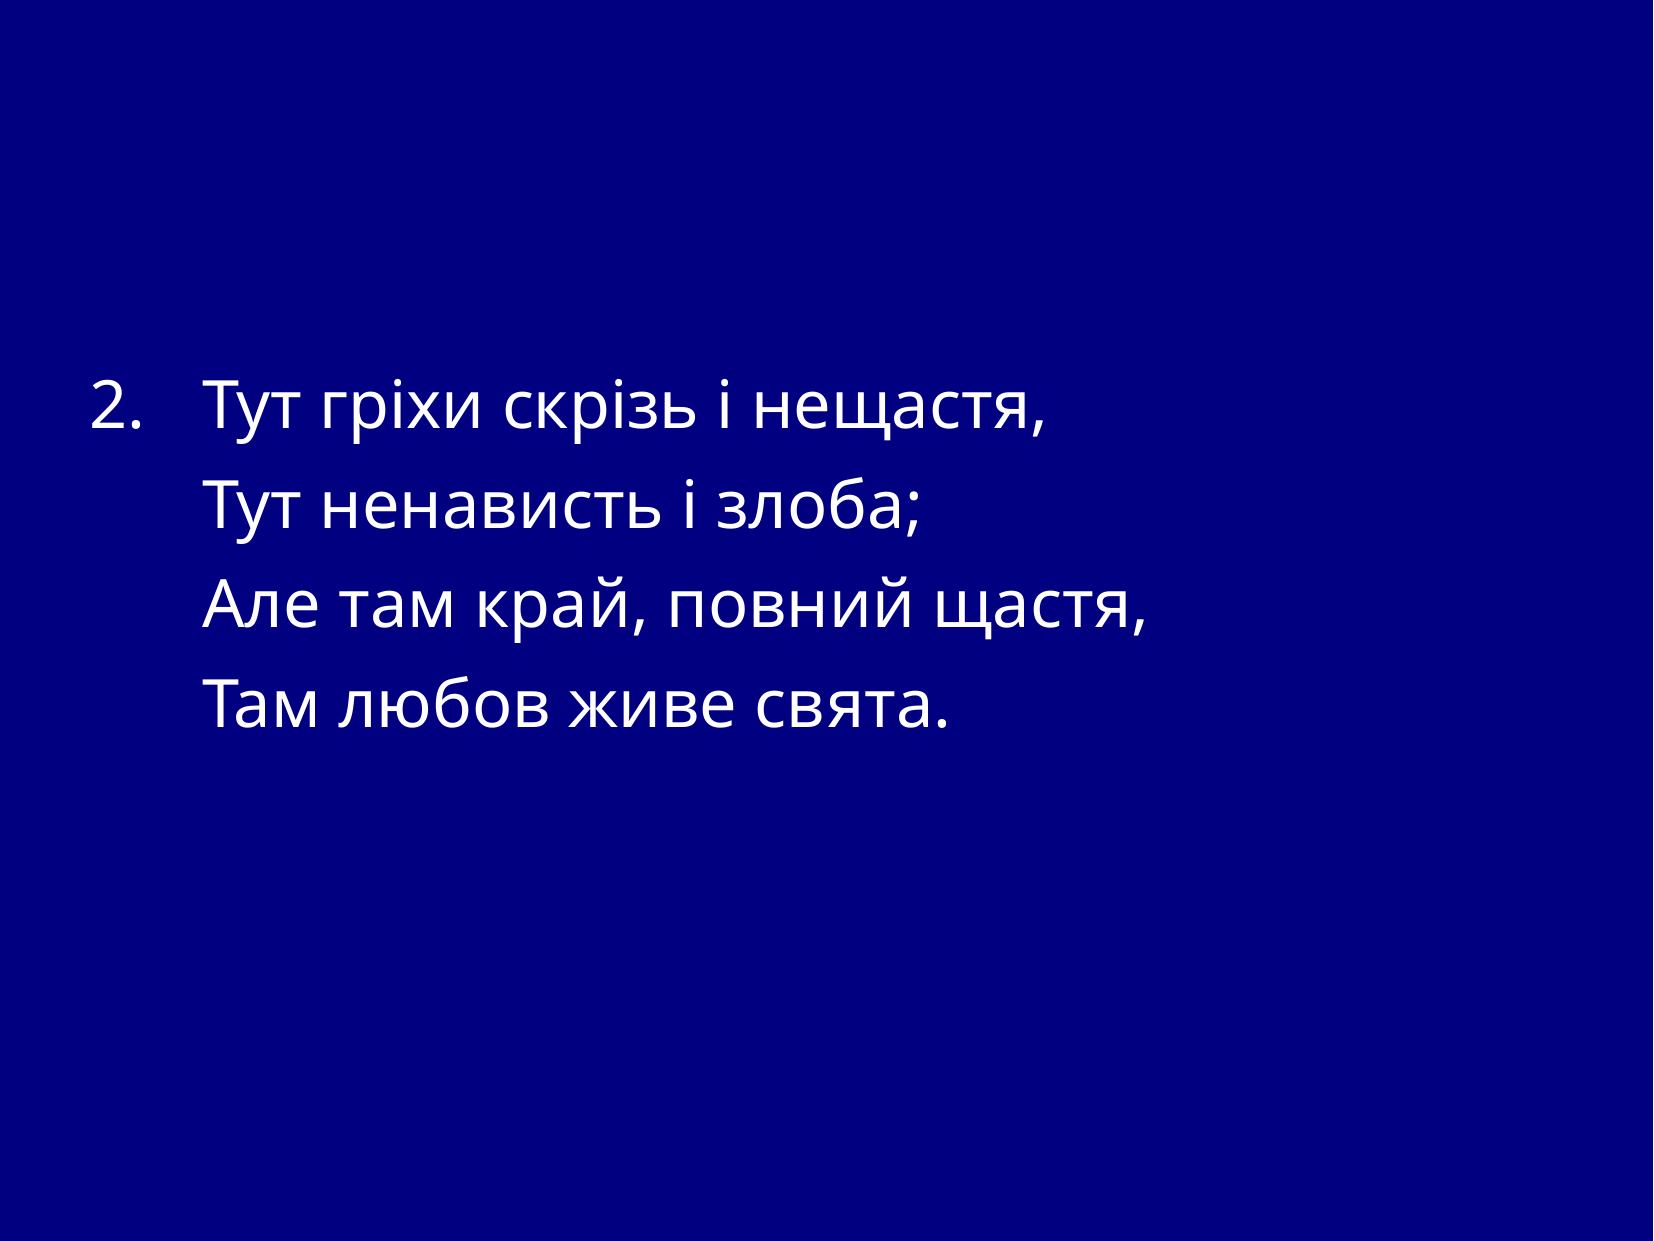

2.	Тут гріхи скрізь і нещастя,
	Тут ненависть і злоба;
	Але там край, повний щастя,
	Там любов живе свята.